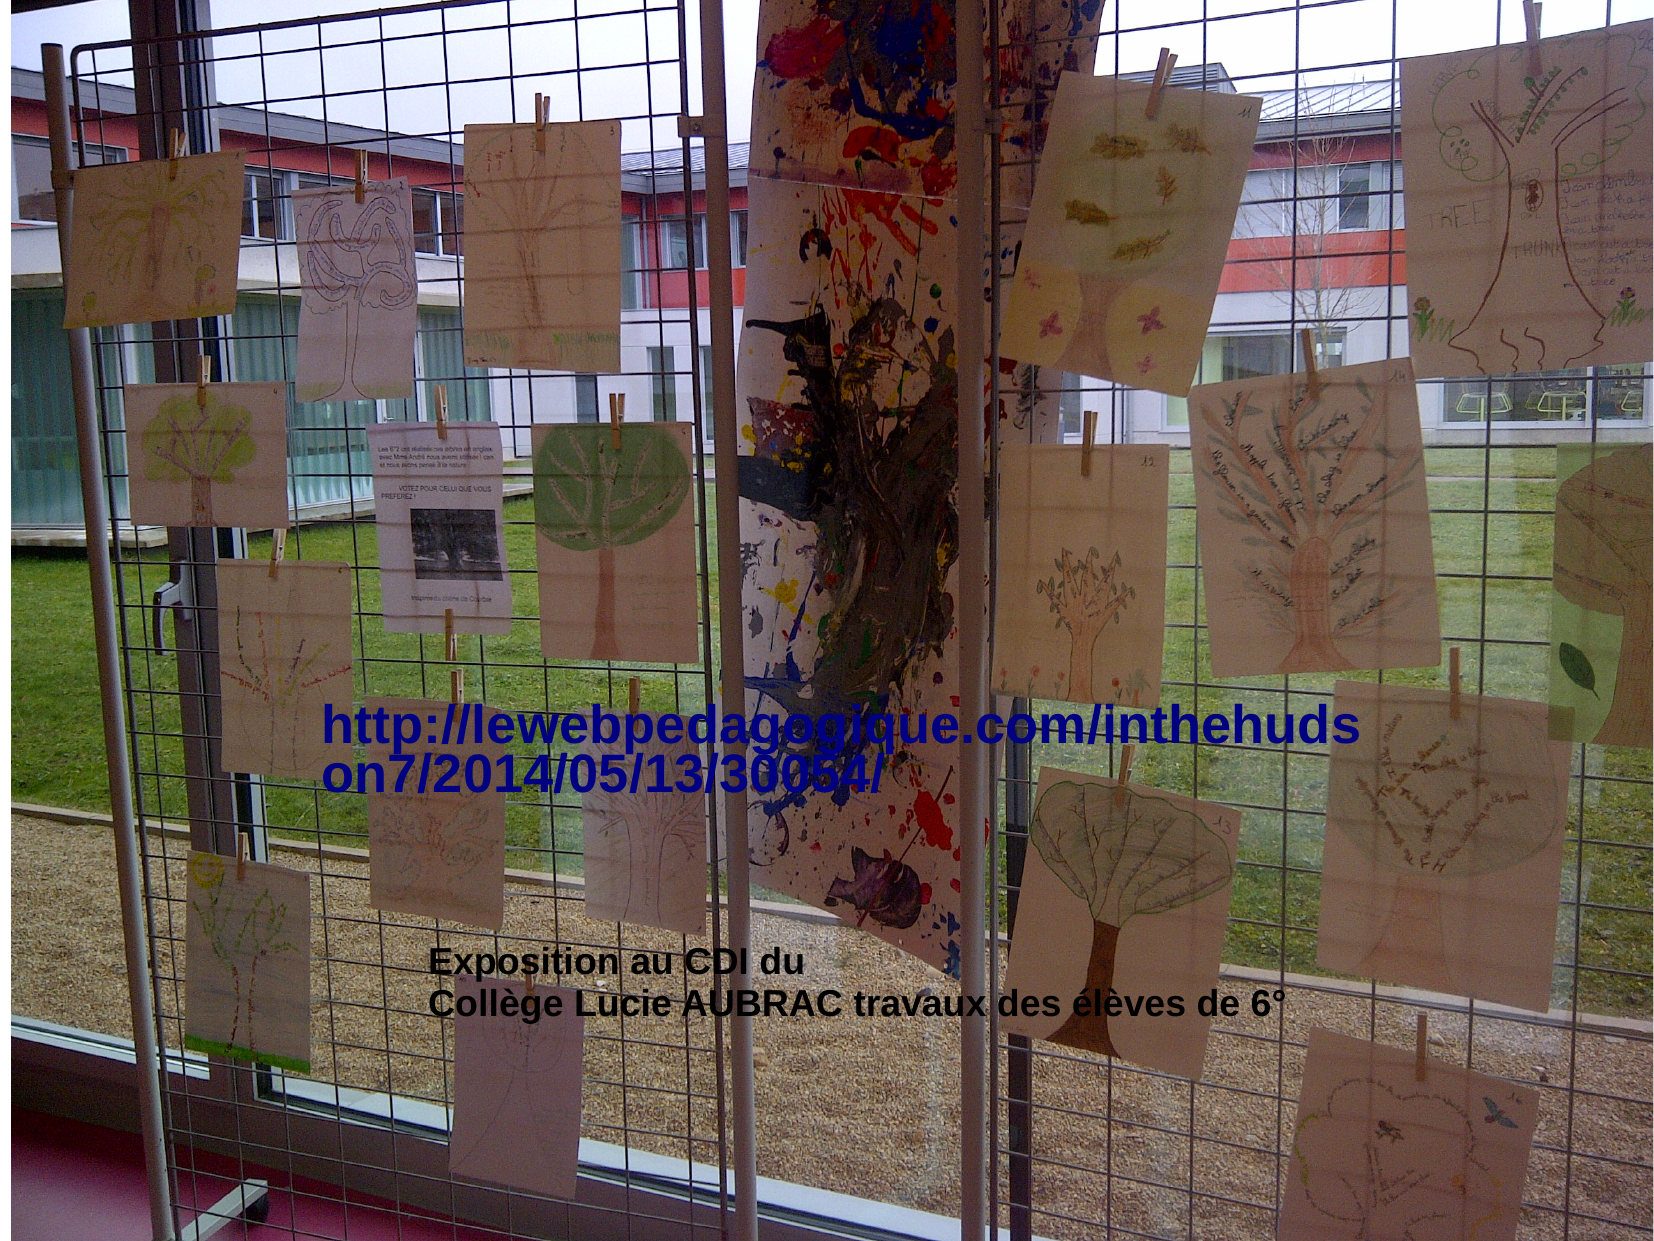

http://lewebpedagogique.com/inthehudson7/2014/05/13/30054/
Exposition au CDI du
Collège Lucie AUBRAC travaux des élèves de 6°